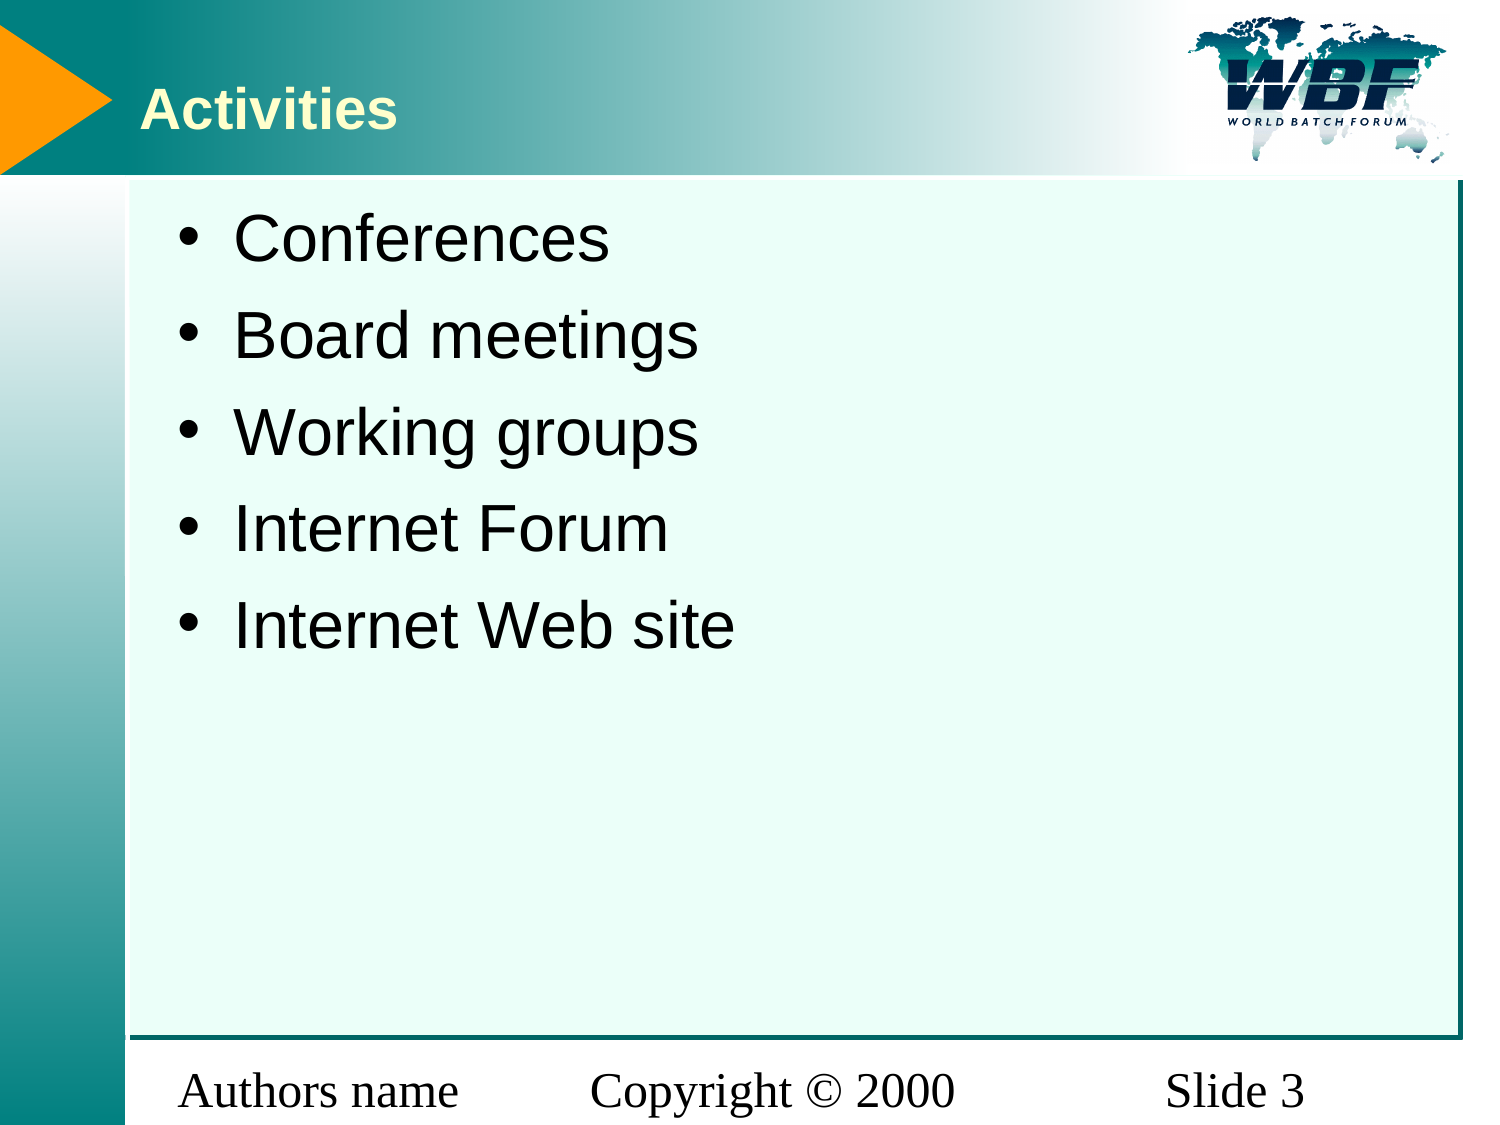

# Activities
Conferences
Board meetings
Working groups
Internet Forum
Internet Web site
3